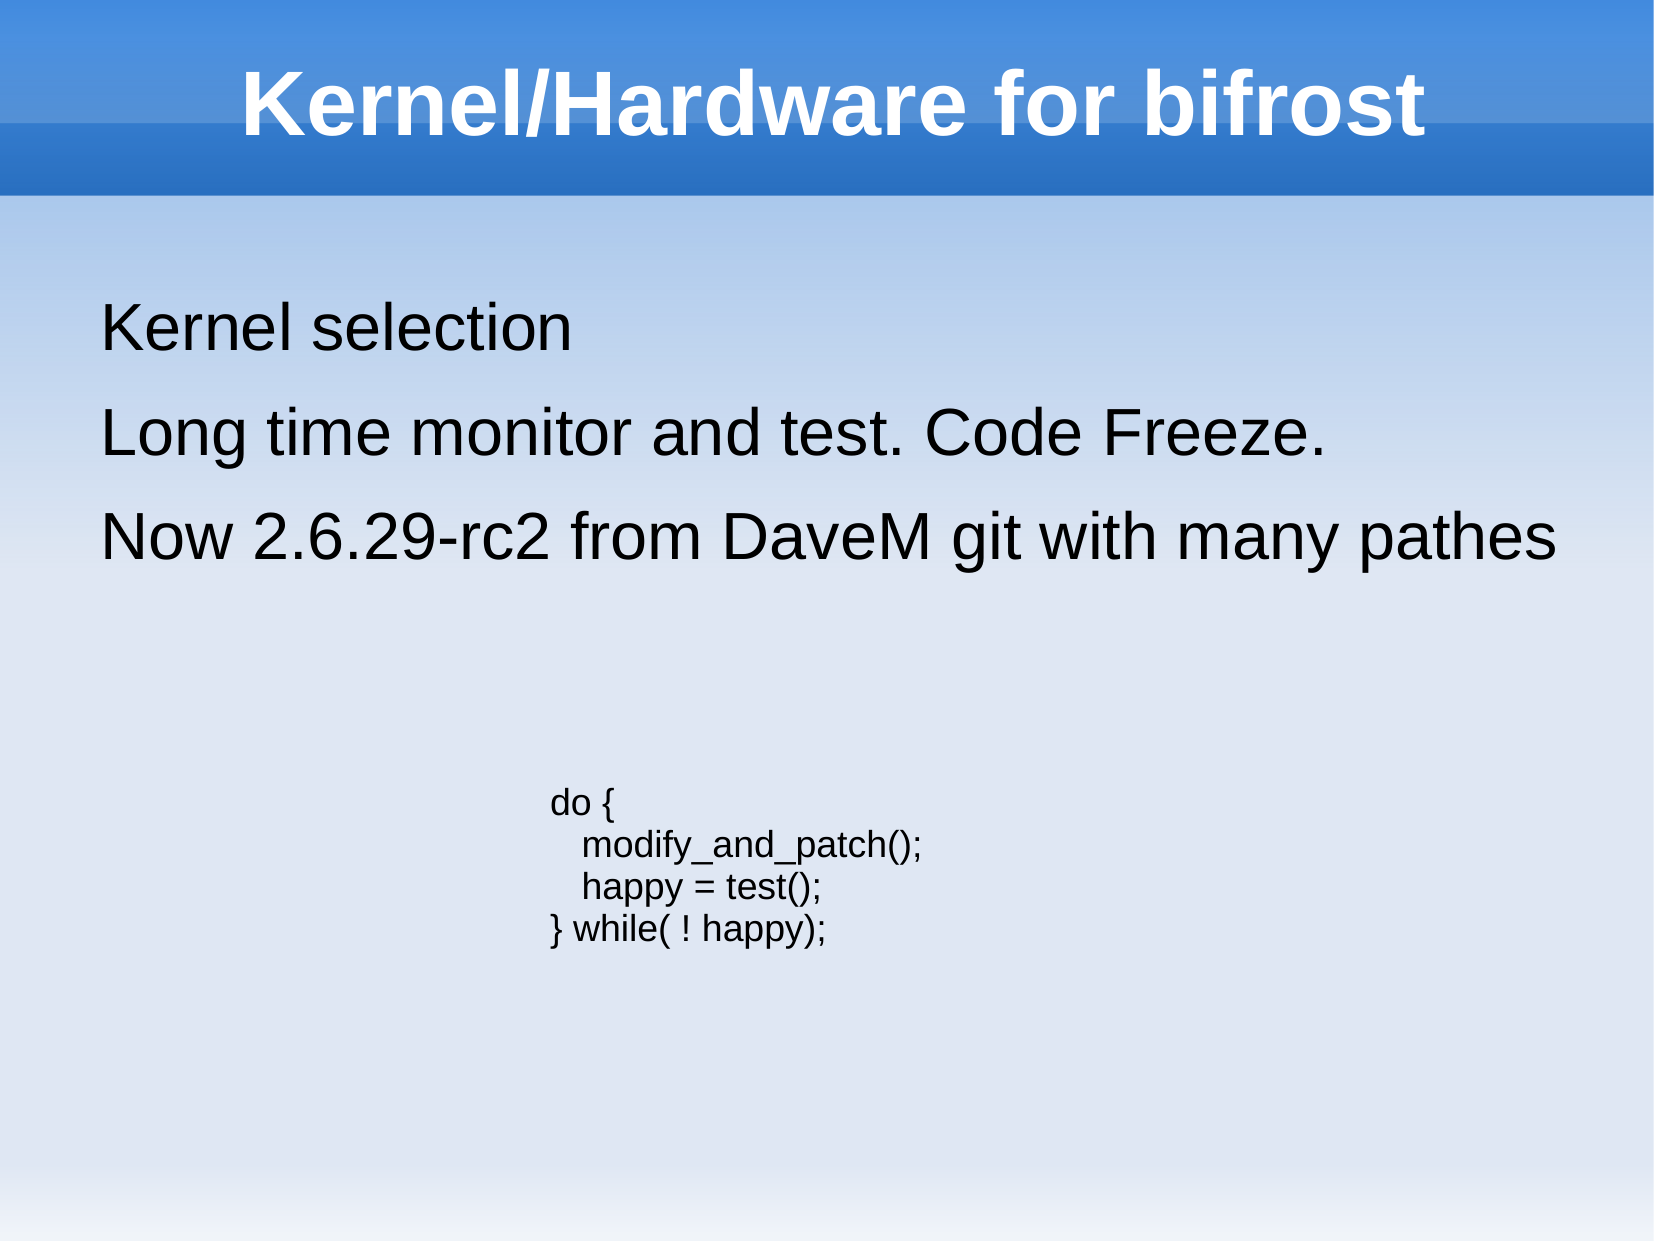

# Kernel/Hardware for bifrost
Kernel selection
Long time monitor and test. Code Freeze.
Now 2.6.29-rc2 from DaveM git with many pathes
do {
 modify_and_patch();
 happy = test();
} while( ! happy);